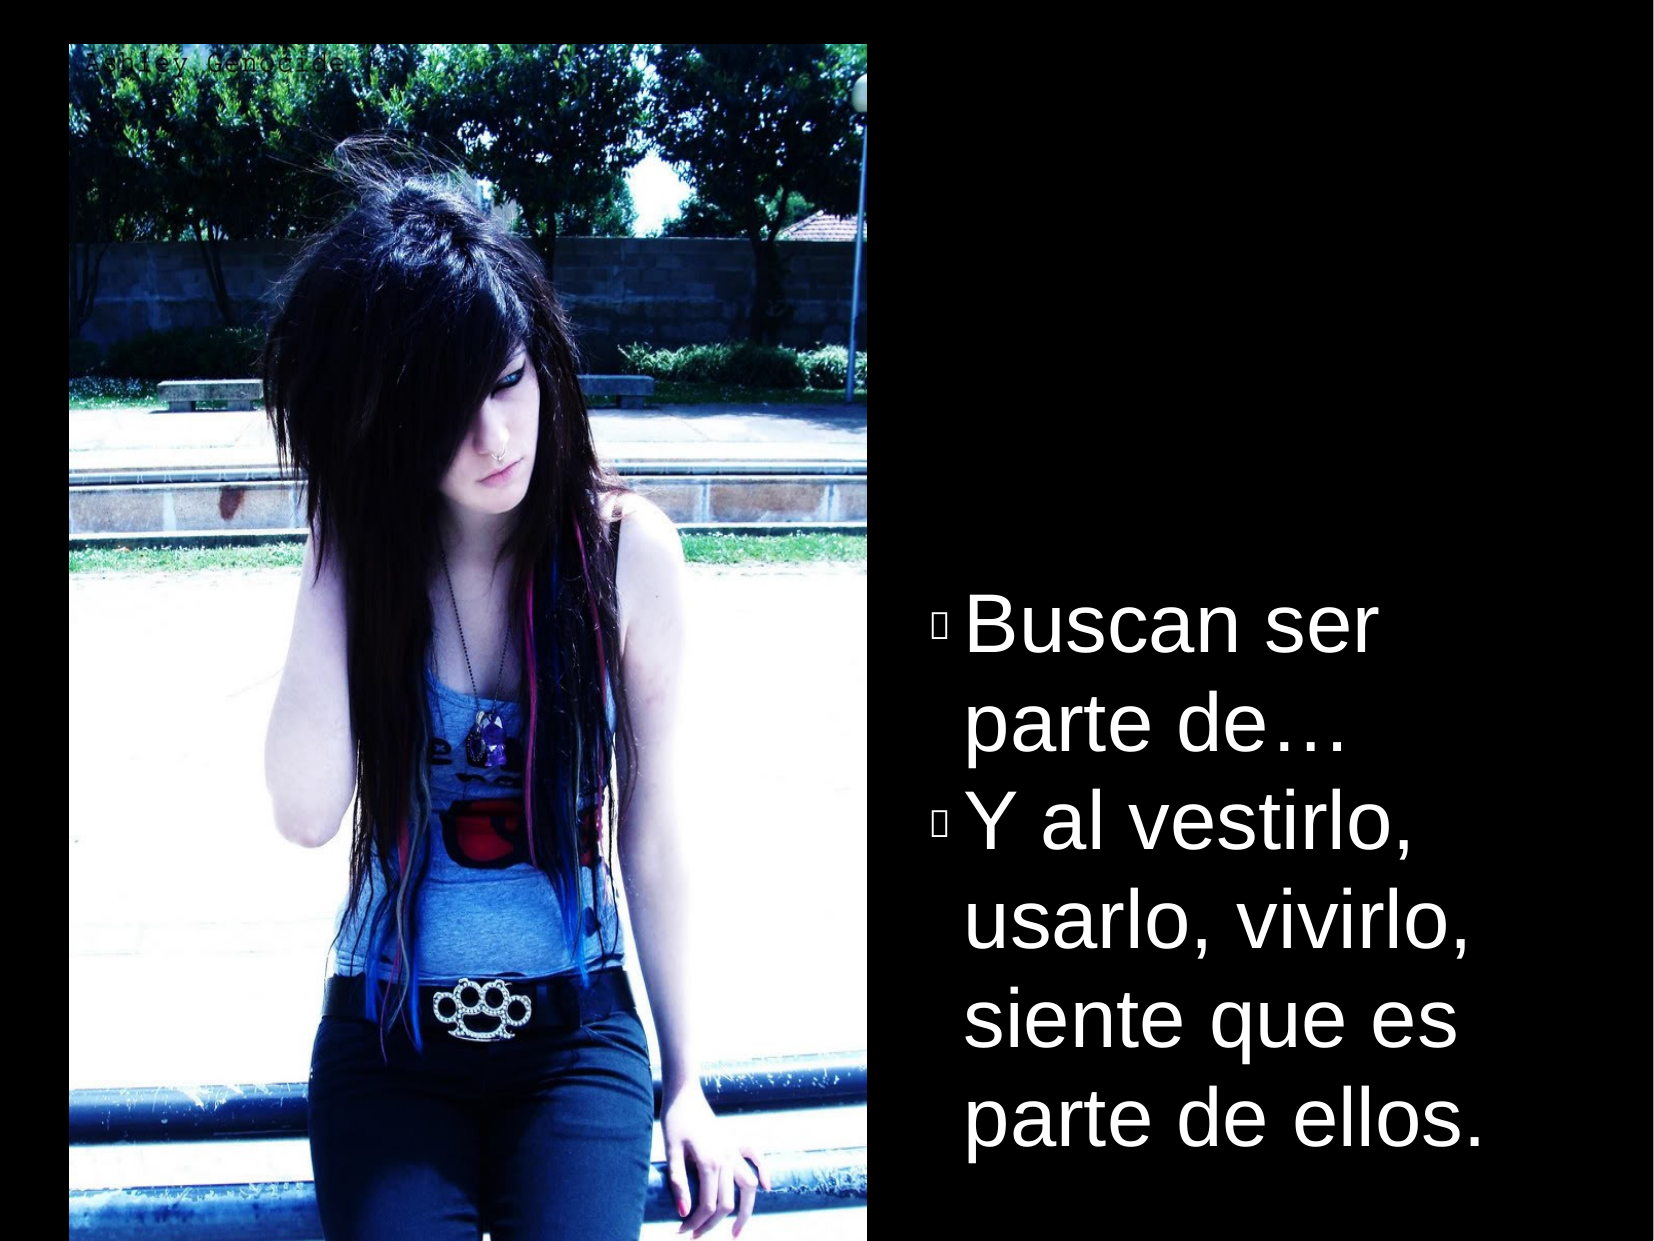

Buscan ser

parte de…
Y al vestirlo,

usarlo, vivirlo,
siente que es
parte de ellos.